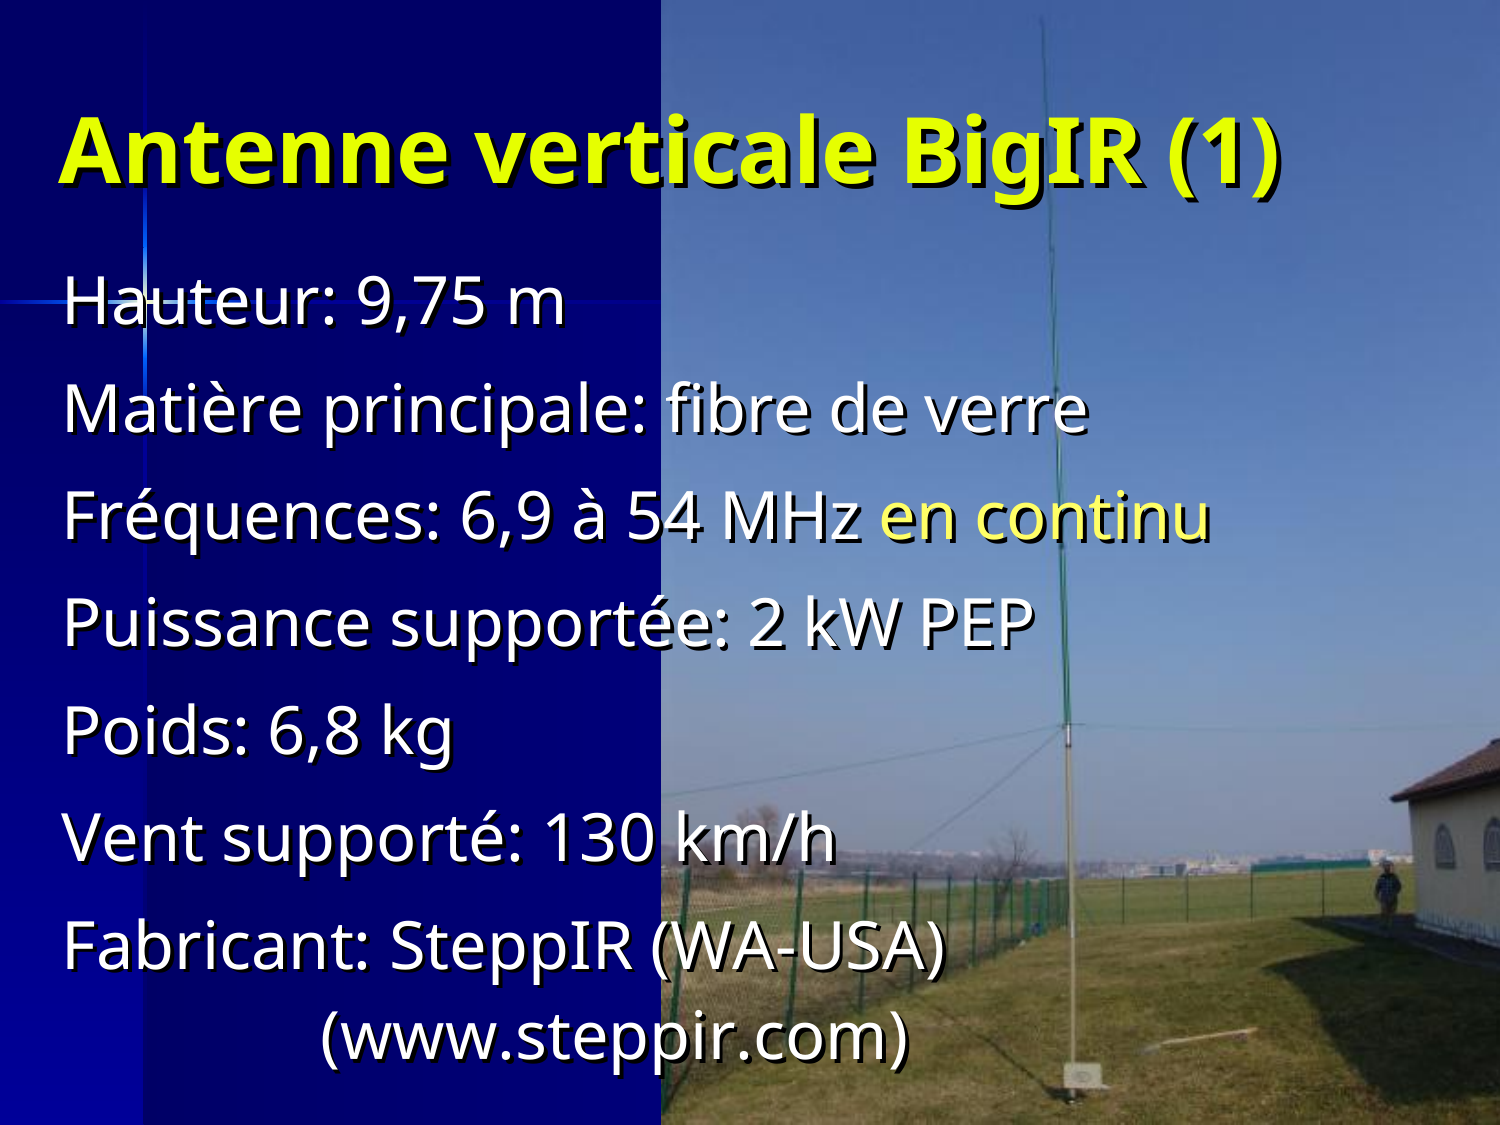

# Antenne verticale BigIR (1)
Hauteur: 9,75 m
Matière principale: fibre de verre
Fréquences: 6,9 à 54 MHz en continu
Puissance supportée: 2 kW PEP
Poids: 6,8 kg
Vent supporté: 130 km/h
Fabricant: SteppIR (WA-USA)
 (www.steppir.com)